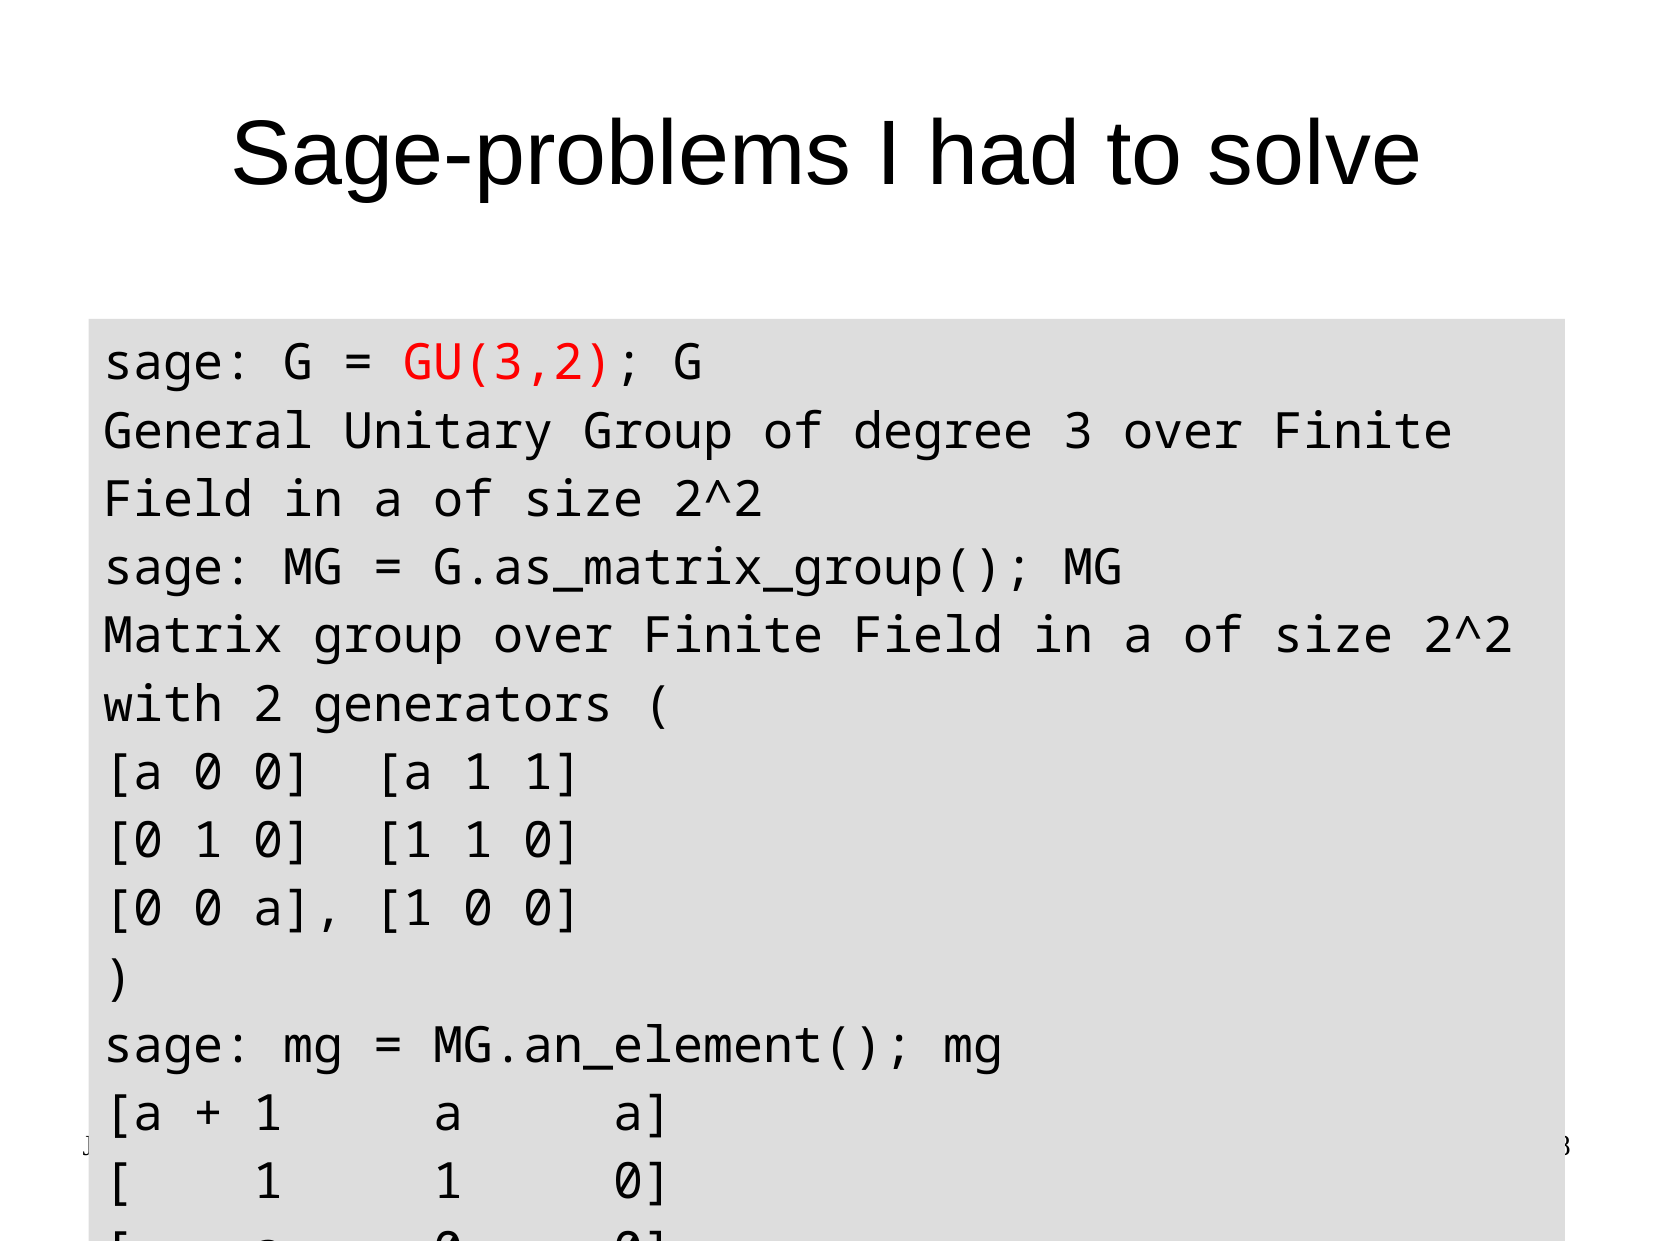

# Sage-problems I had to solve
sage: G = GU(3,2); G
General Unitary Group of degree 3 over Finite Field in a of size 2^2
sage: MG = G.as_matrix_group(); MG
Matrix group over Finite Field in a of size 2^2 with 2 generators (
[a 0 0] [a 1 1]
[0 1 0] [1 1 0]
[0 0 a], [1 0 0]
)
sage: mg = MG.an_element(); mg
[a + 1 a a]
[ 1 1 0]
[ a 0 0]
July 3, 2018
Sebastian Oehms: Cubic Braid Groups
88